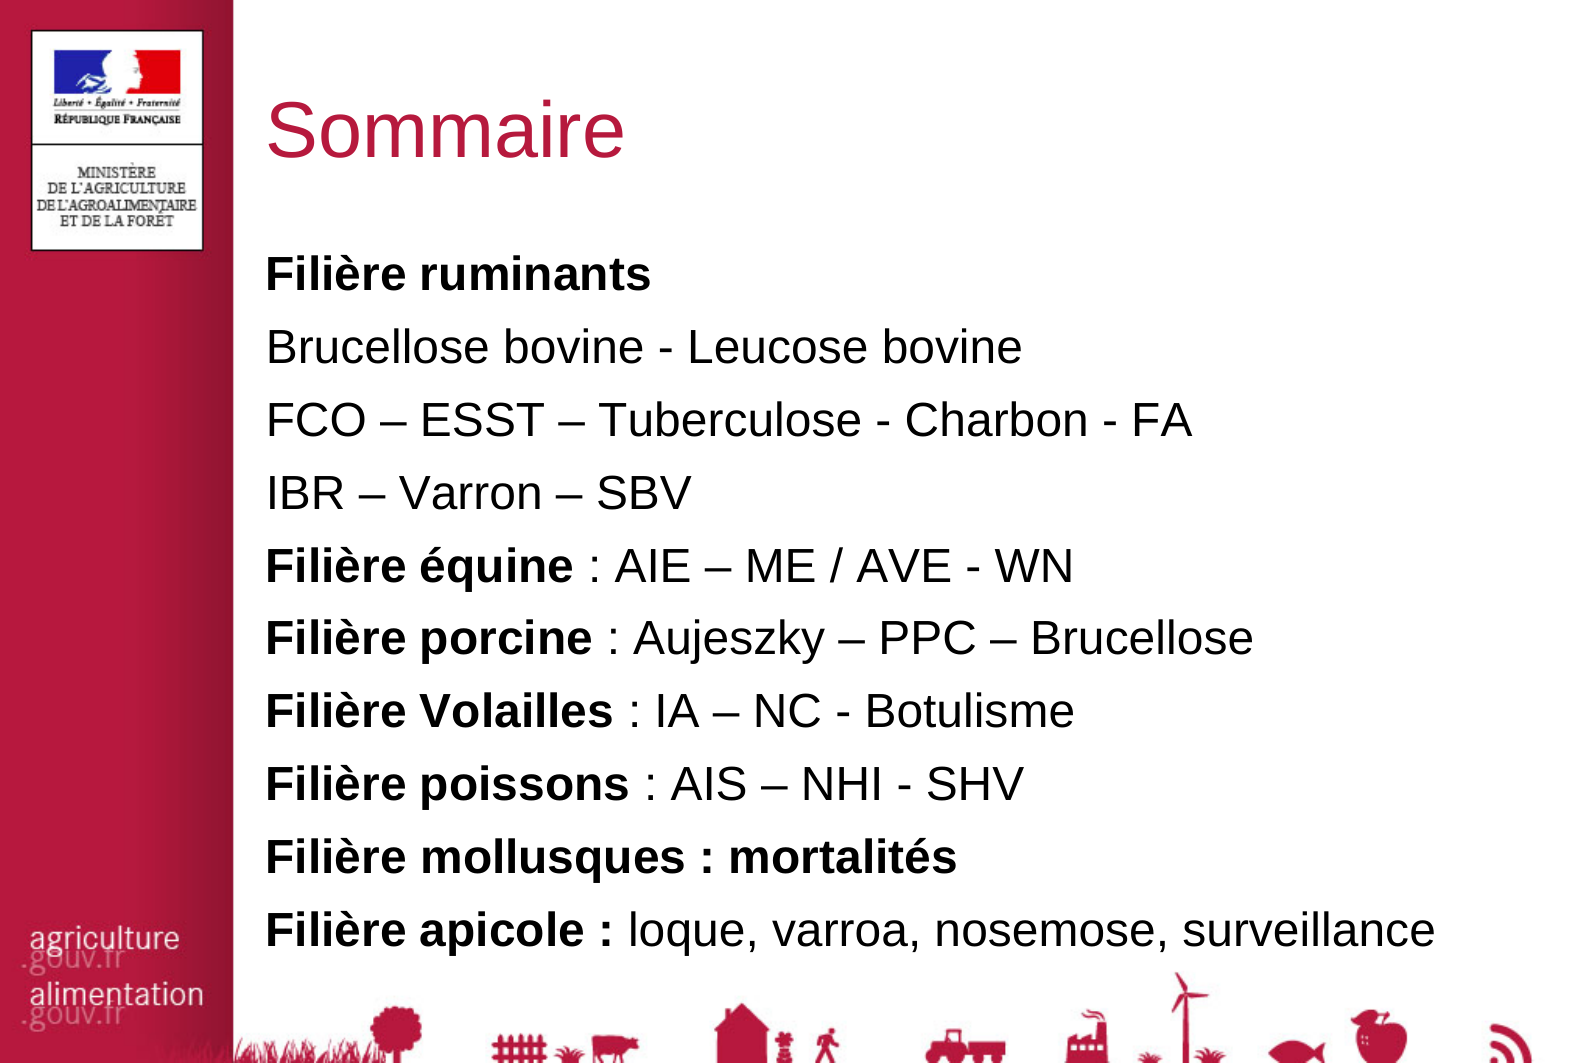

# Sommaire
Filière ruminants
Brucellose bovine - Leucose bovine
FCO – ESST – Tuberculose - Charbon - FA
IBR – Varron – SBV
Filière équine : AIE – ME / AVE - WN
Filière porcine : Aujeszky – PPC – Brucellose
Filière Volailles : IA – NC - Botulisme
Filière poissons : AIS – NHI - SHV
Filière mollusques : mortalités
Filière apicole : loque, varroa, nosemose, surveillance